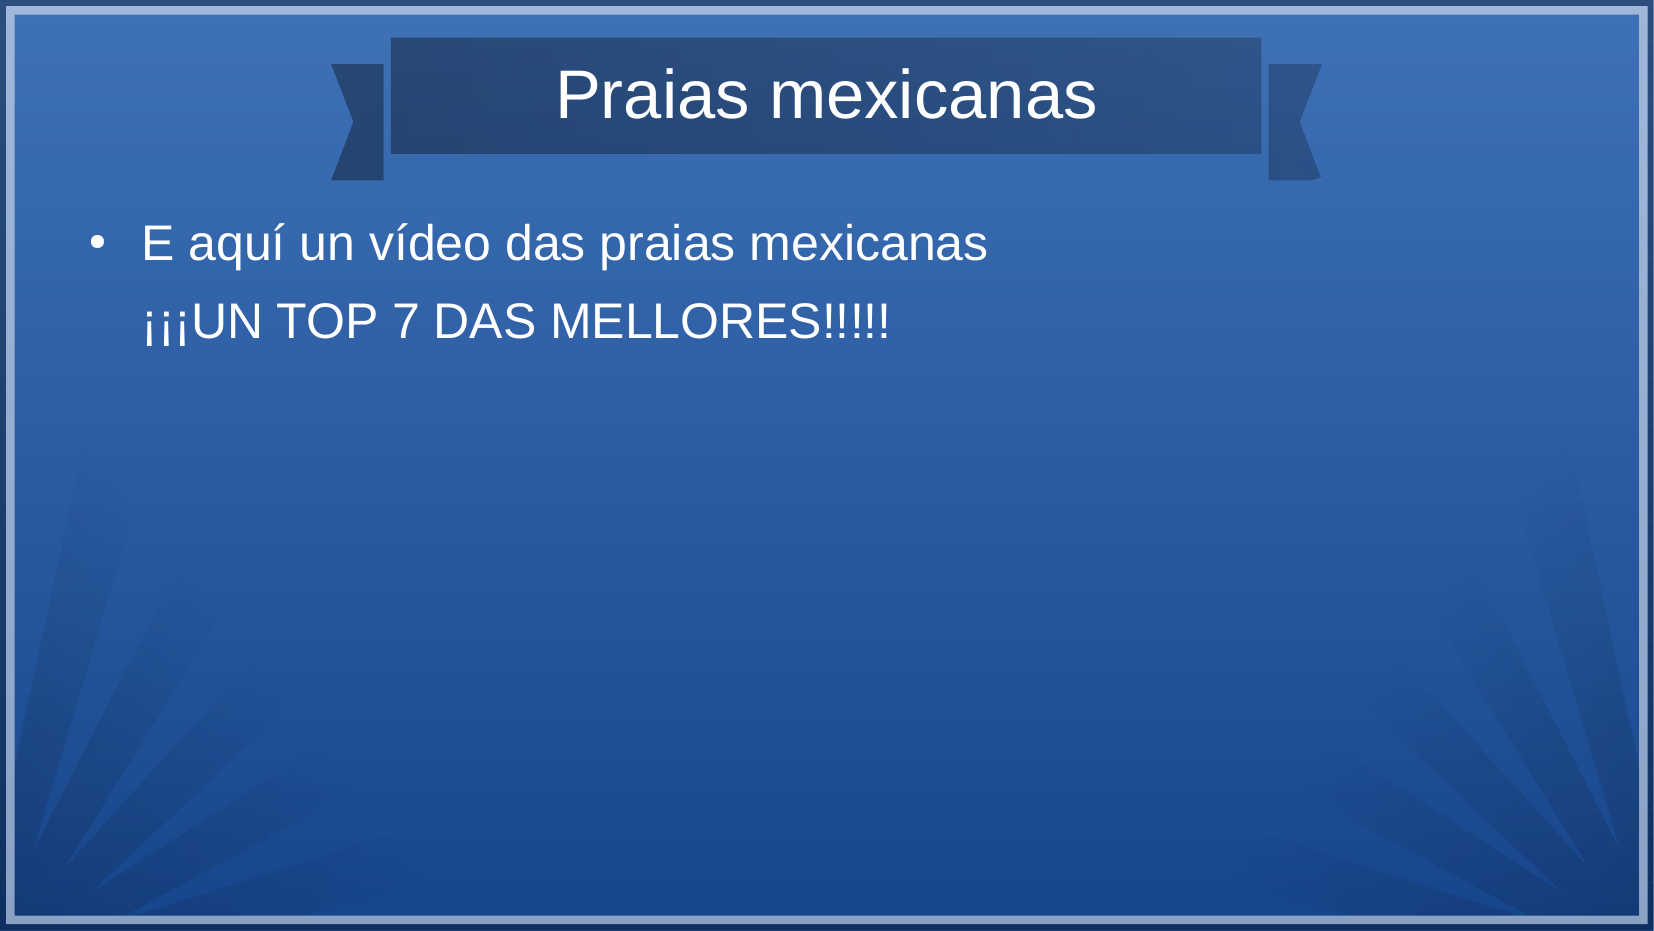

# Praias mexicanas
E aquí un vídeo das praias mexicanas
¡¡¡UN TOP 7 DAS MELLORES!!!!!